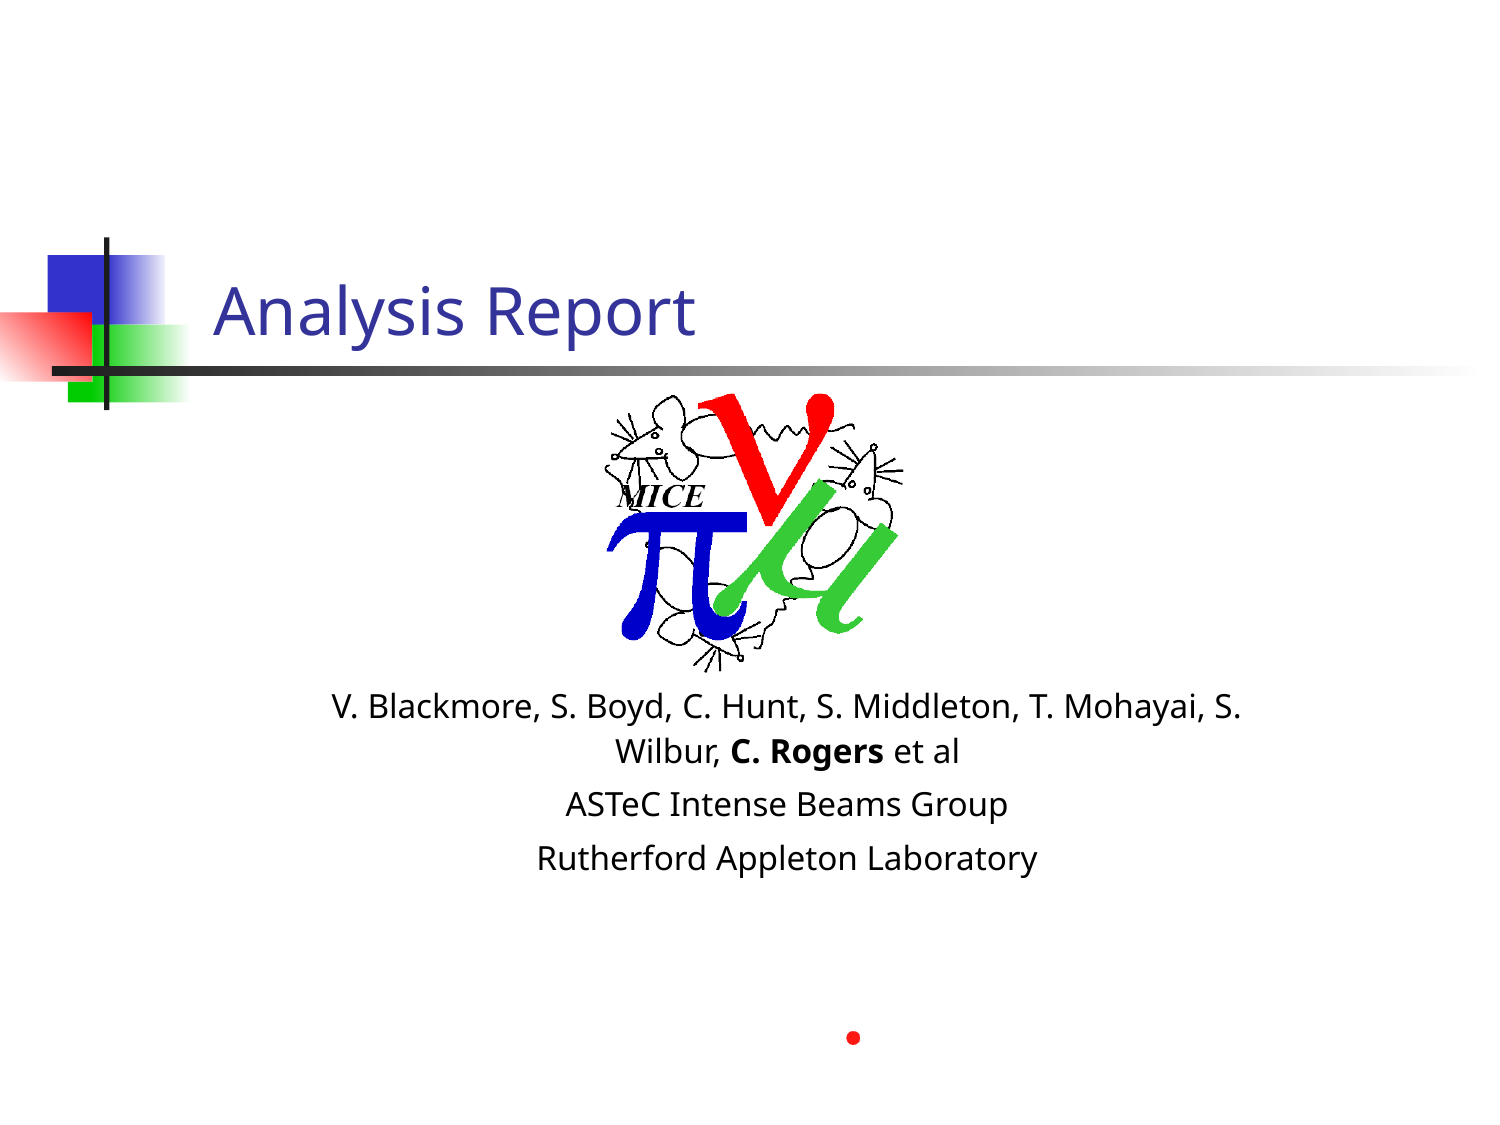

# Analysis Report
V. Blackmore, S. Boyd, C. Hunt, S. Middleton, T. Mohayai, S. Wilbur, C. Rogers et al
ASTeC Intense Beams Group
Rutherford Appleton Laboratory